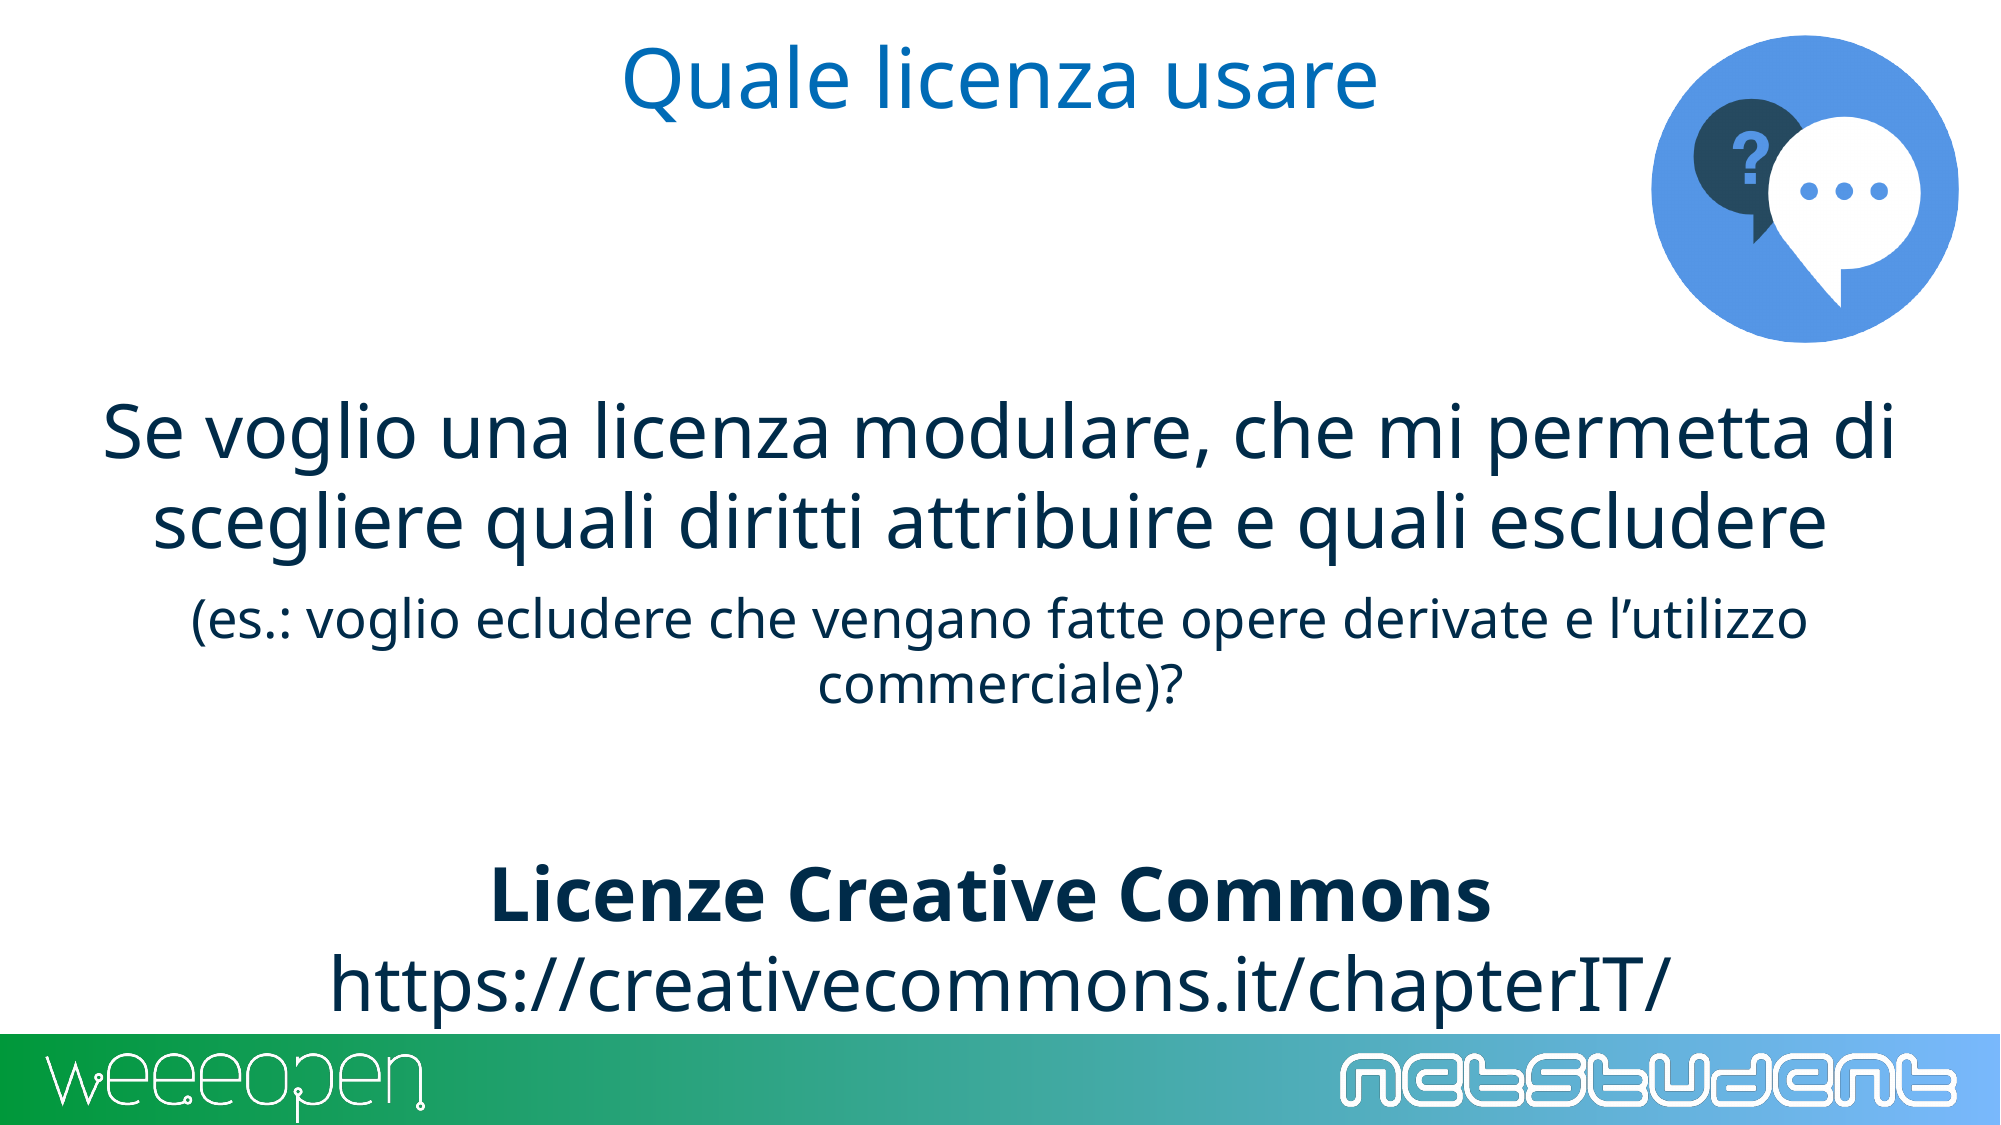

Quale licenza usare
Se voglio una licenza modulare, che mi permetta di scegliere quali diritti attribuire e quali escludere
(es.: voglio ecludere che vengano fatte opere derivate e l’utilizzo commerciale)?
Licenze Creative Commons https://creativecommons.it/chapterIT/